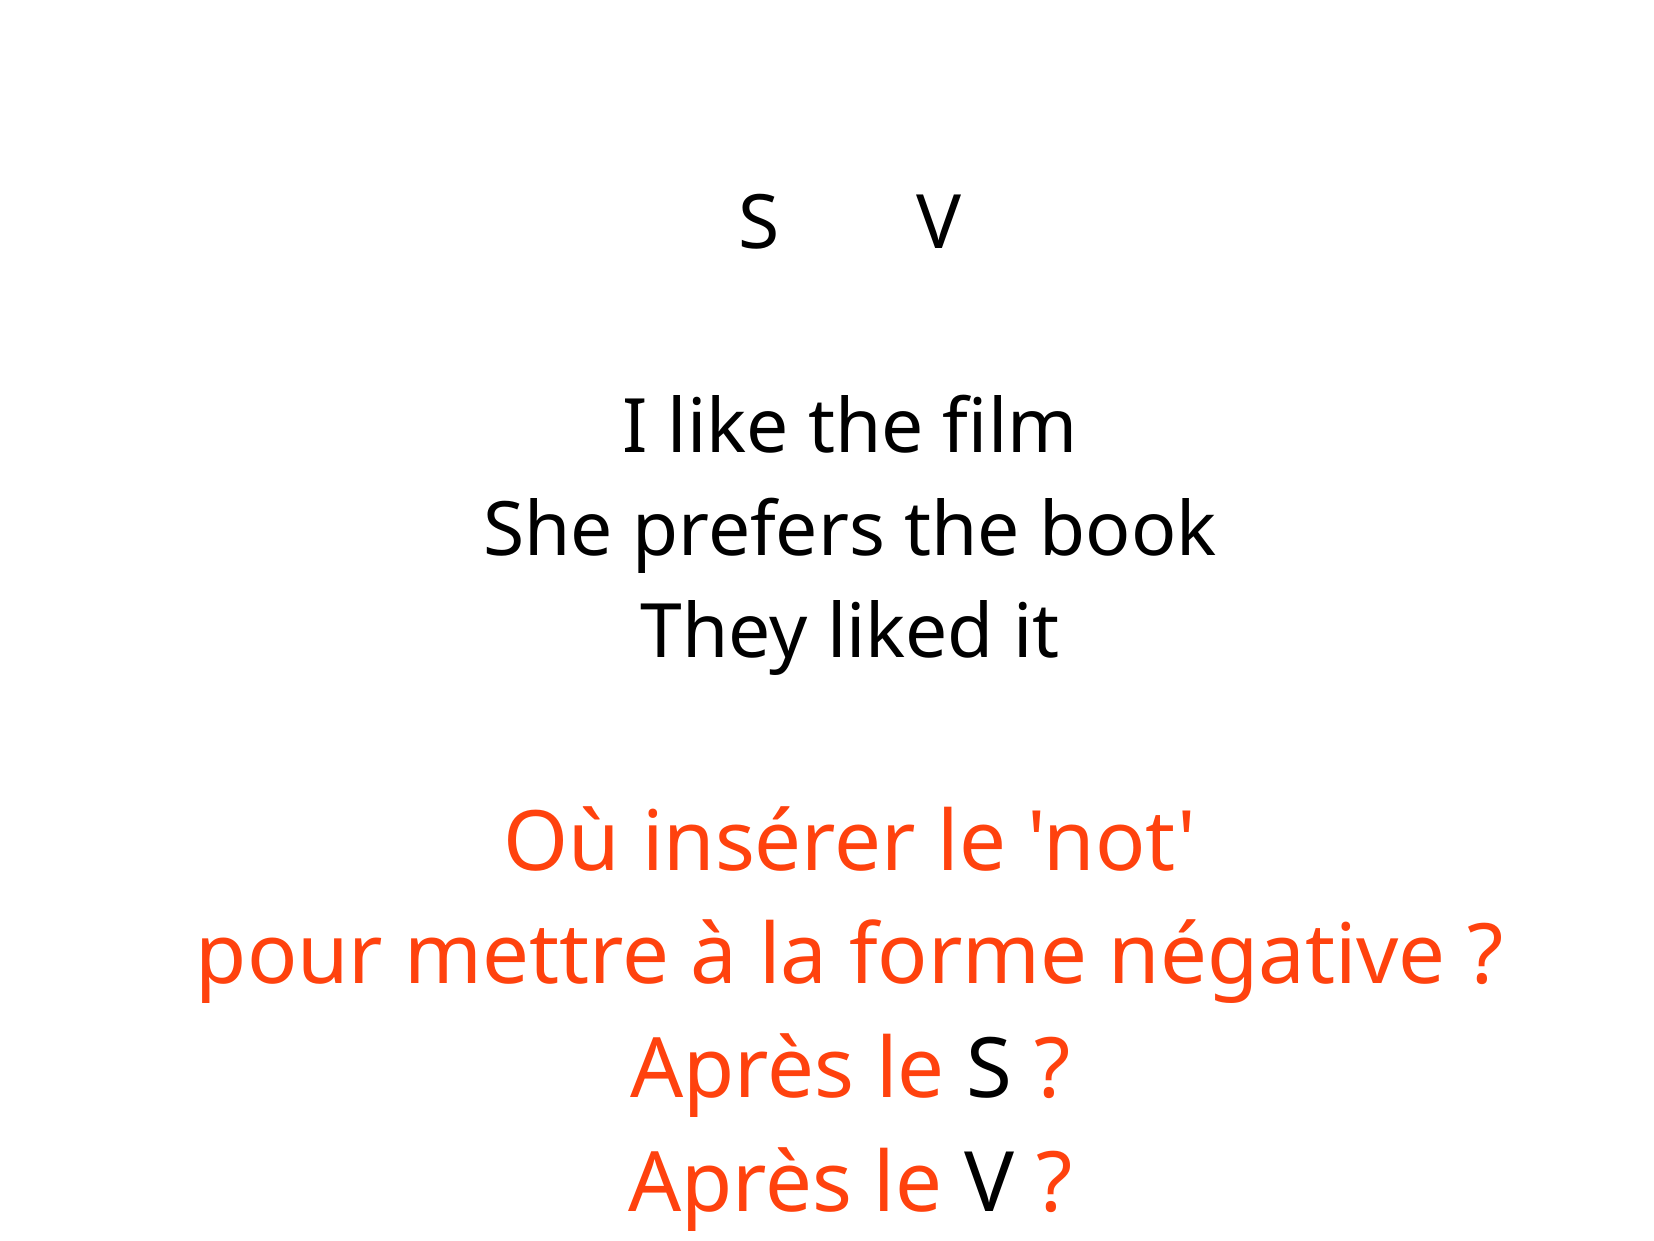

S V
I like the film
She prefers the book
They liked it
Où insérer le 'not'
pour mettre à la forme négative ?
Après le S ?
Après le V ?